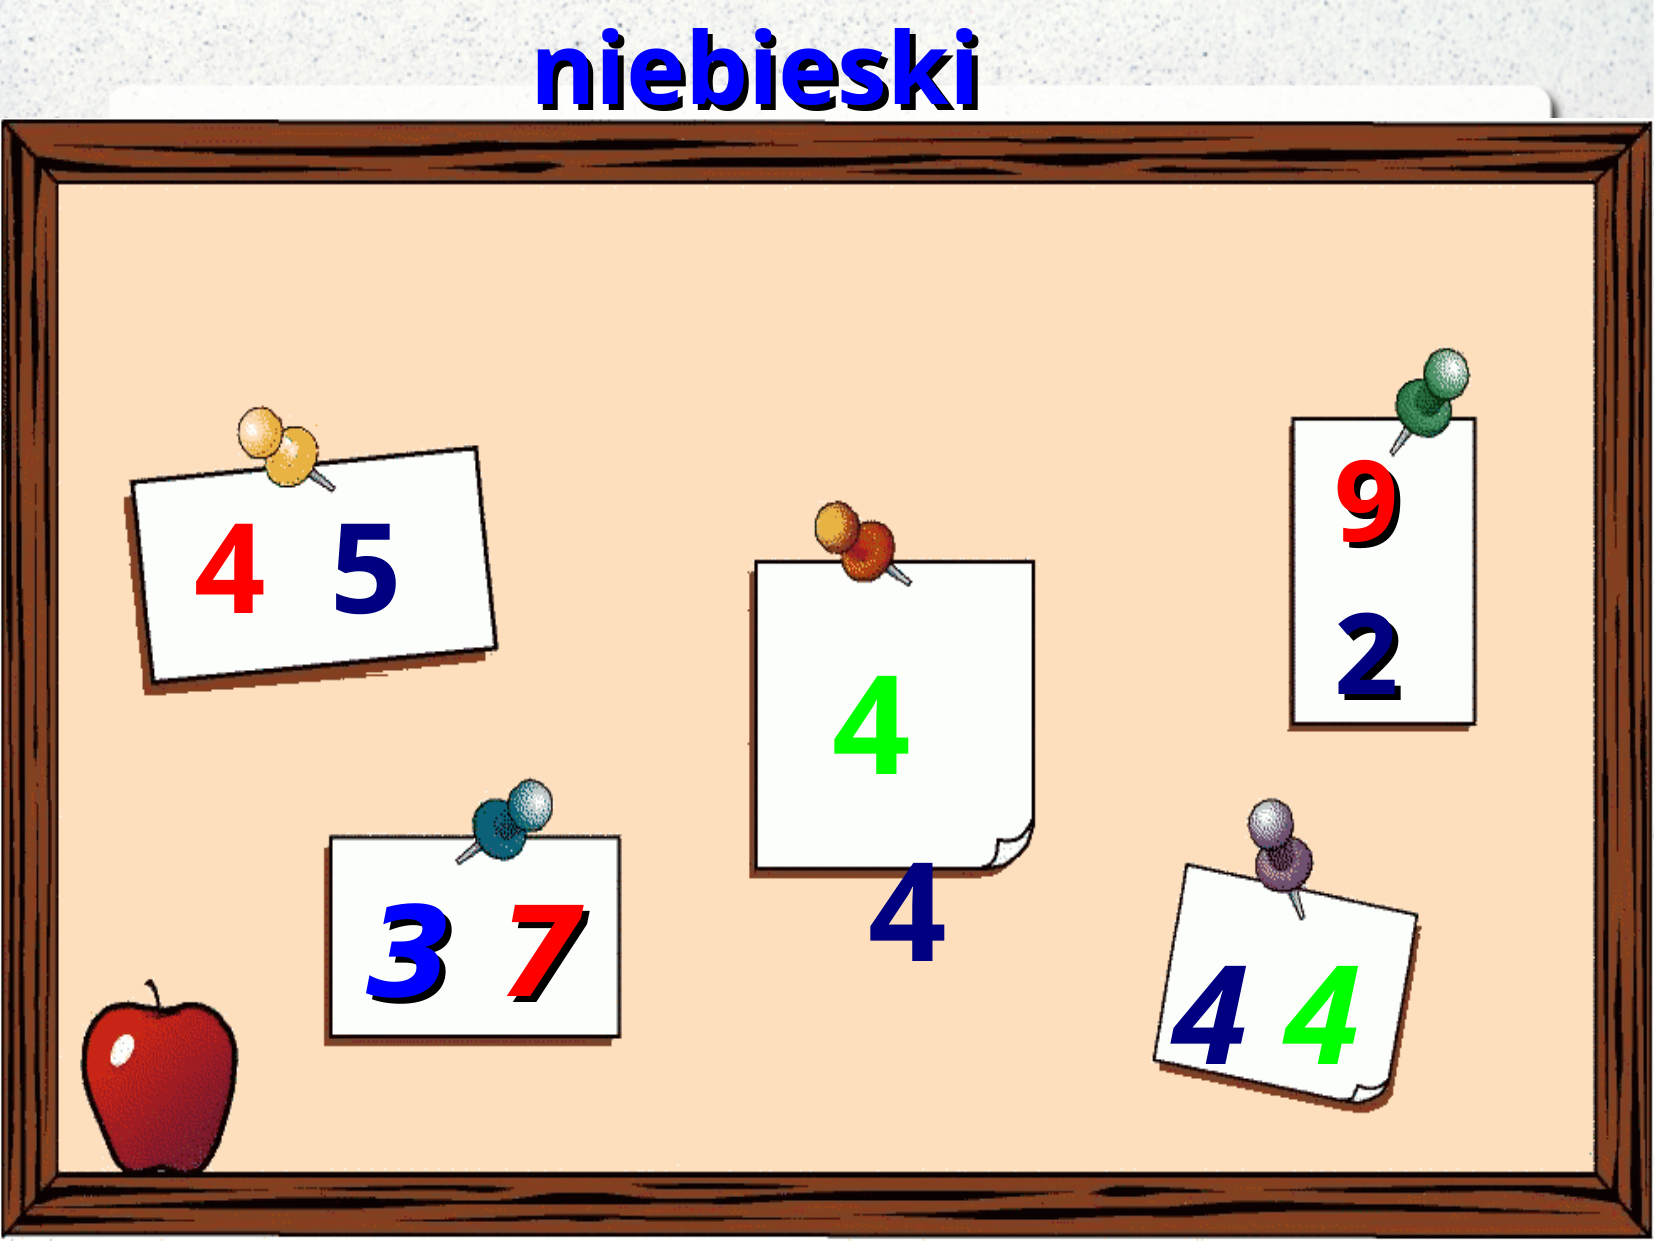

niebieski
9
2
4 5
4 4
3 7
4 4
 Akademia Nowoczesnej Edukacji SPEKTRUM - www.an.edu.pl - akademia.spektrum@gmail.com